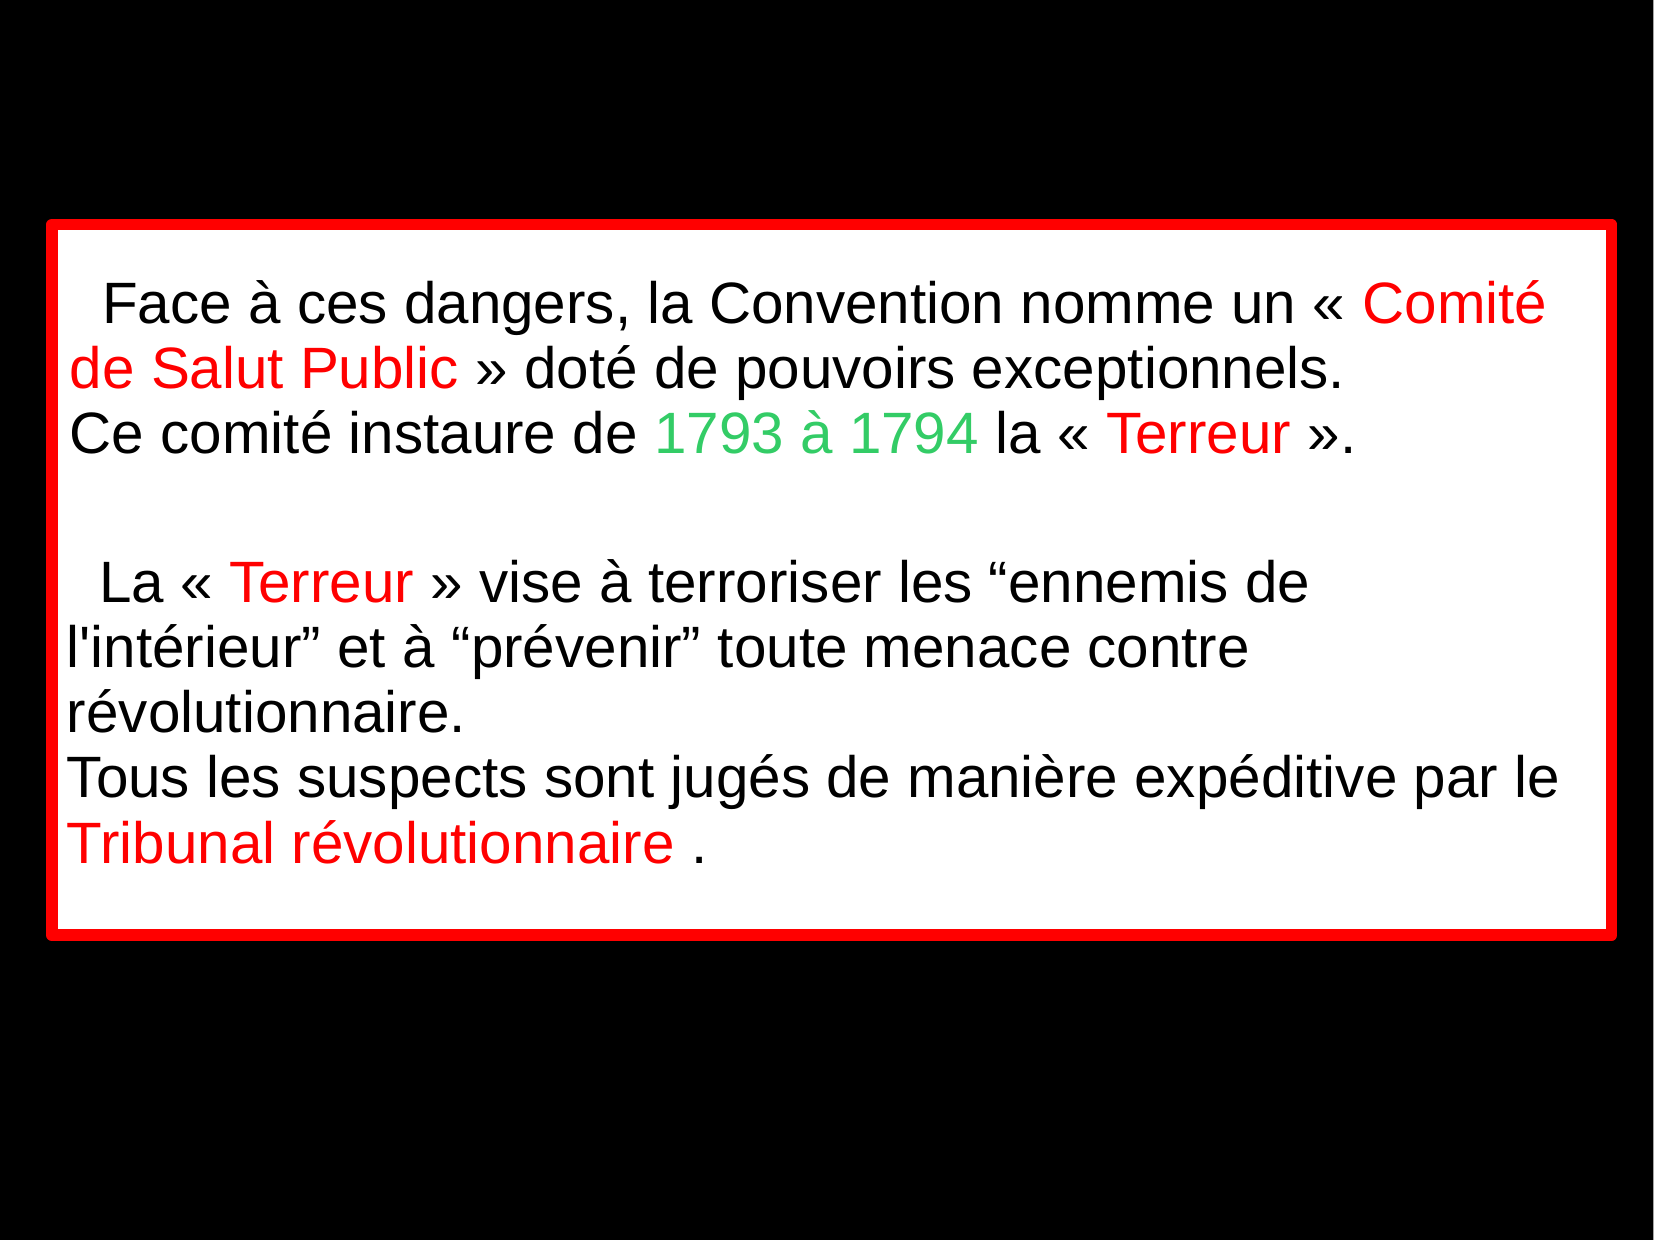

Face à ces dangers, la Convention nomme un « Comité de Salut Public » doté de pouvoirs exceptionnels.
Ce comité instaure de 1793 à 1794 la « Terreur ».
 La « Terreur » vise à terroriser les “ennemis de l'intérieur” et à “prévenir” toute menace contre révolutionnaire.
Tous les suspects sont jugés de manière expéditive par le Tribunal révolutionnaire .